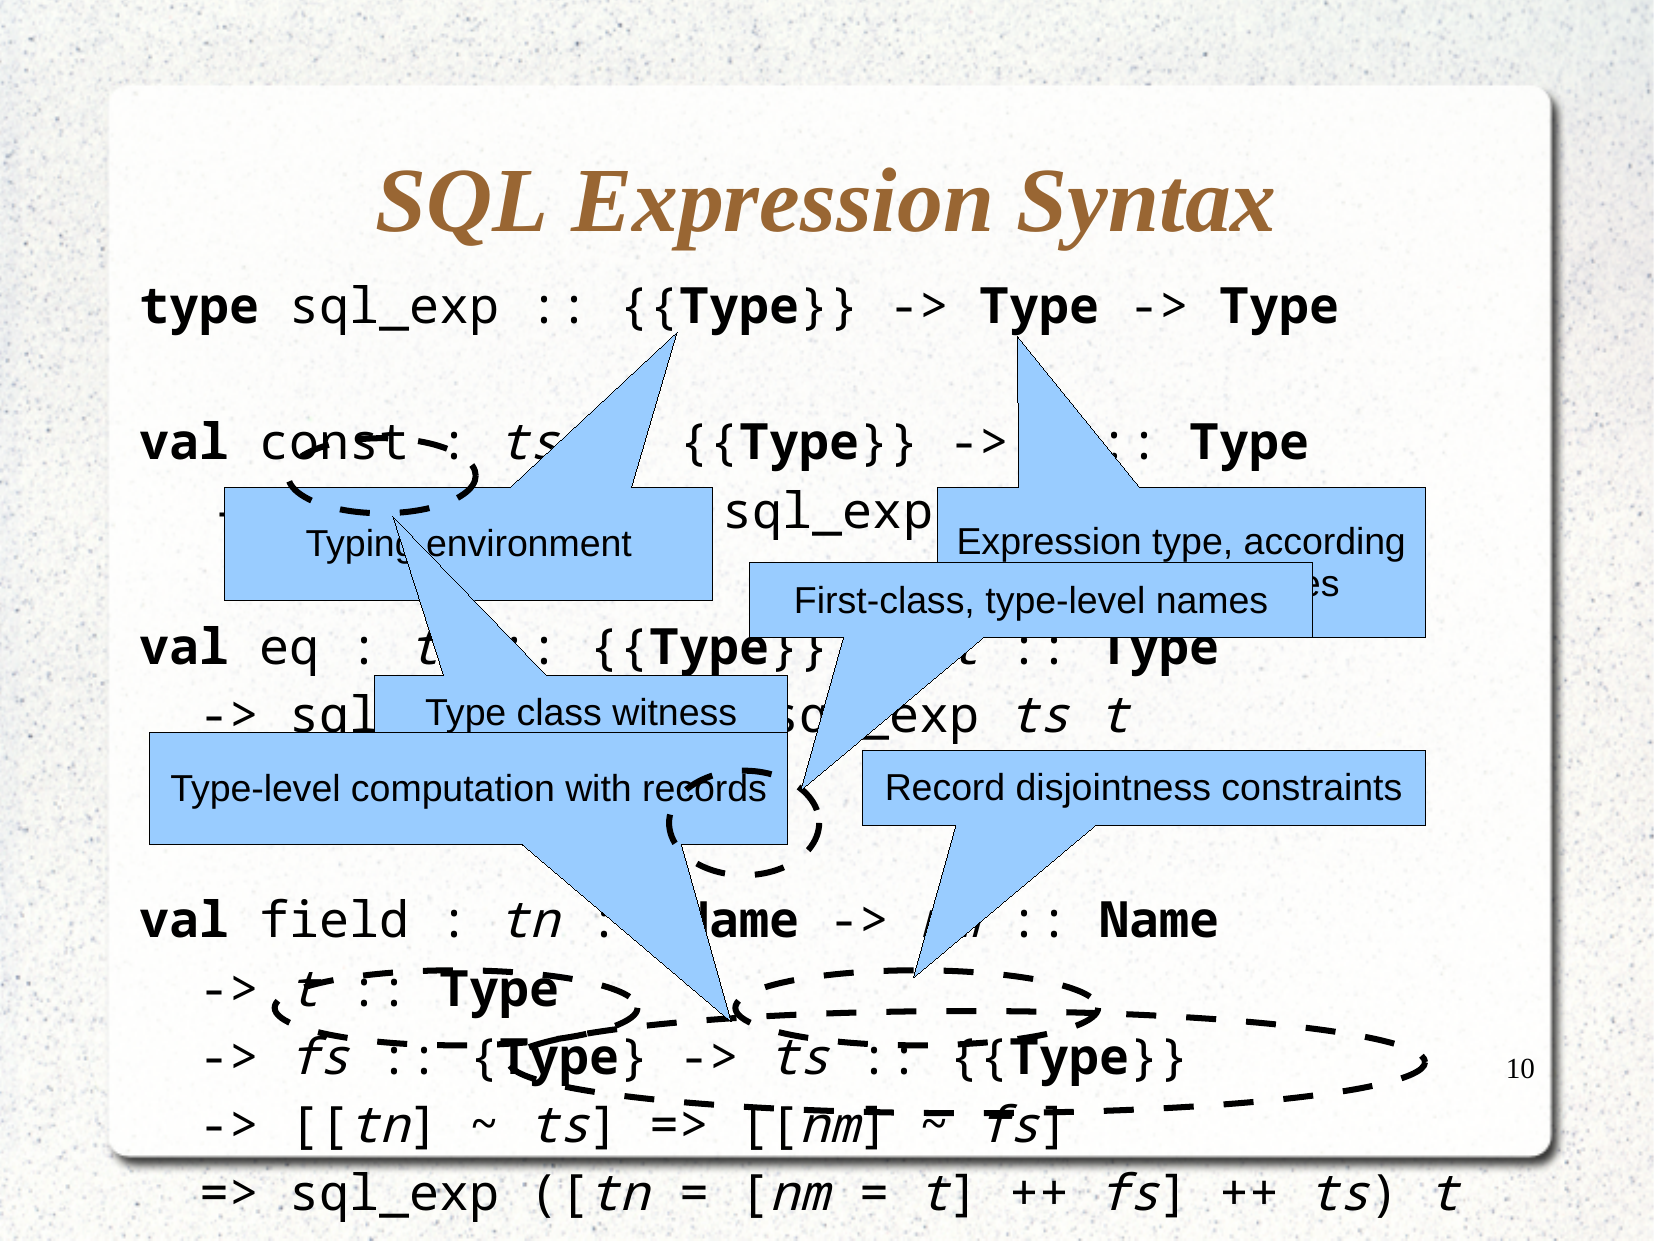

# SQL Expression Syntax
type sql_exp :: {{Type}} -> Type -> Type
val const : ts :: {{Type}} -> t :: Type
	-> sql t -> t -> sql_exp ts t
val eq : ts :: {{Type}} -> t :: Type
 -> sql_exp ts t -> sql_exp ts t
 -> sql_exp ts bool
val field : tn :: Name -> nm :: Name
 -> t :: Type
 -> fs :: {Type} -> ts :: {{Type}}
 -> [[tn] ~ ts] => [[nm] ~ fs]
 => sql_exp ([tn = [nm = t] ++ fs] ++ ts) t
Type class witness
Typing environment
Expression type, according to SQL typing rules
First-class, type-level names
Type-level computation with records
Record disjointness constraints
10